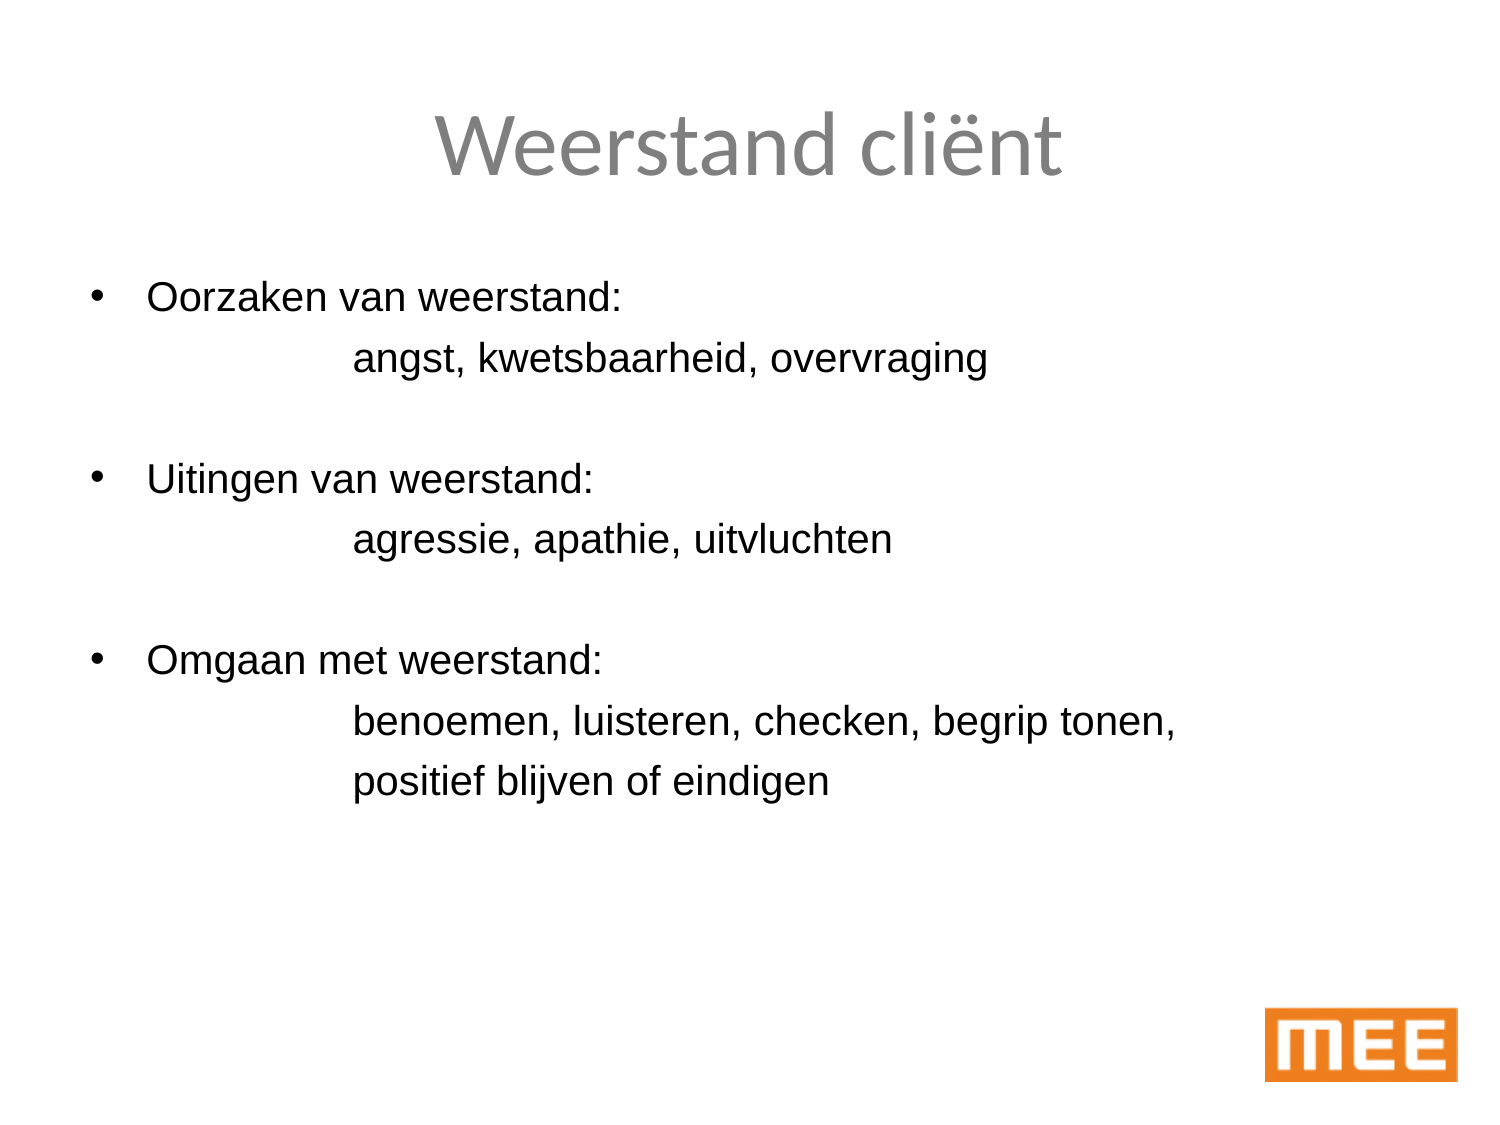

# Weerstand cliënt
Oorzaken van weerstand:
		angst, kwetsbaarheid, overvraging
Uitingen van weerstand:
		agressie, apathie, uitvluchten
Omgaan met weerstand:
		benoemen, luisteren, checken, begrip tonen,
		positief blijven of eindigen